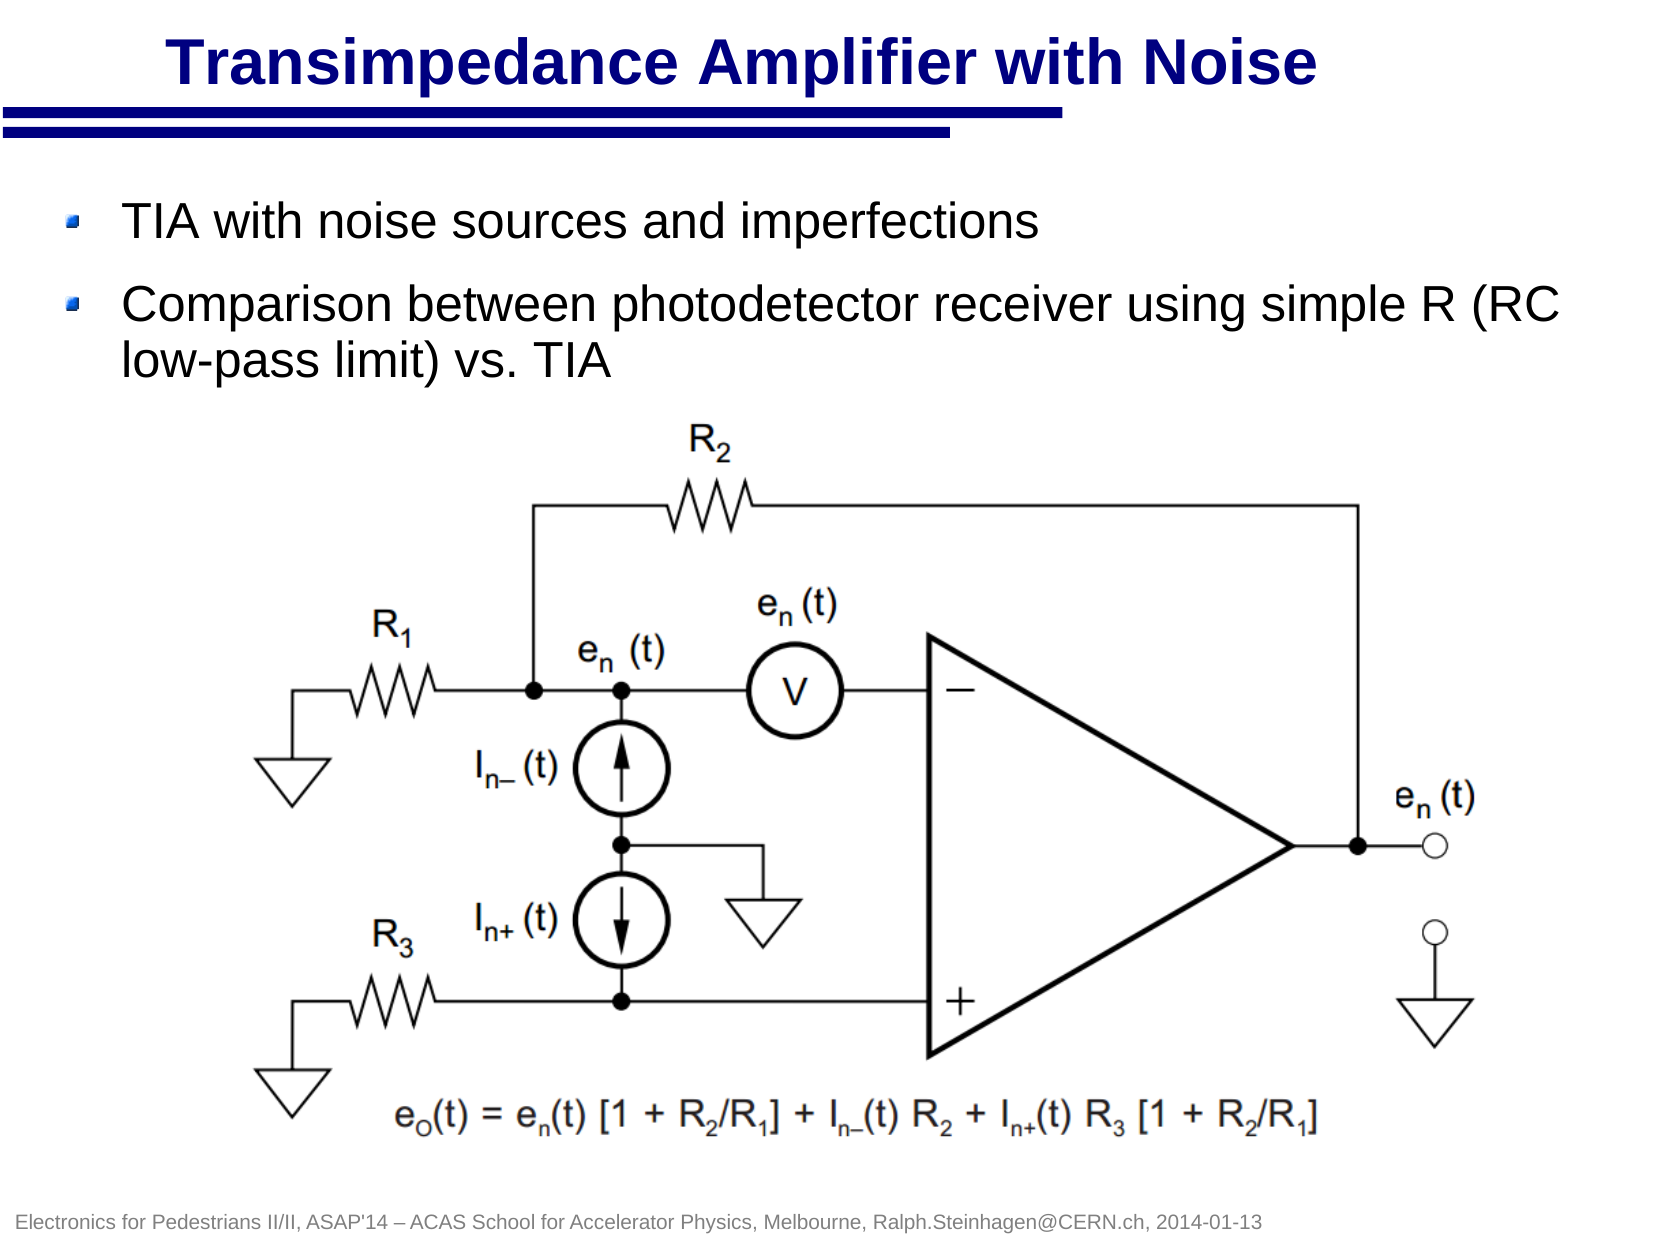

# Transimpedance Amplifier with Noise
TIA with noise sources and imperfections
Comparison between photodetector receiver using simple R (RC low-pass limit) vs. TIA